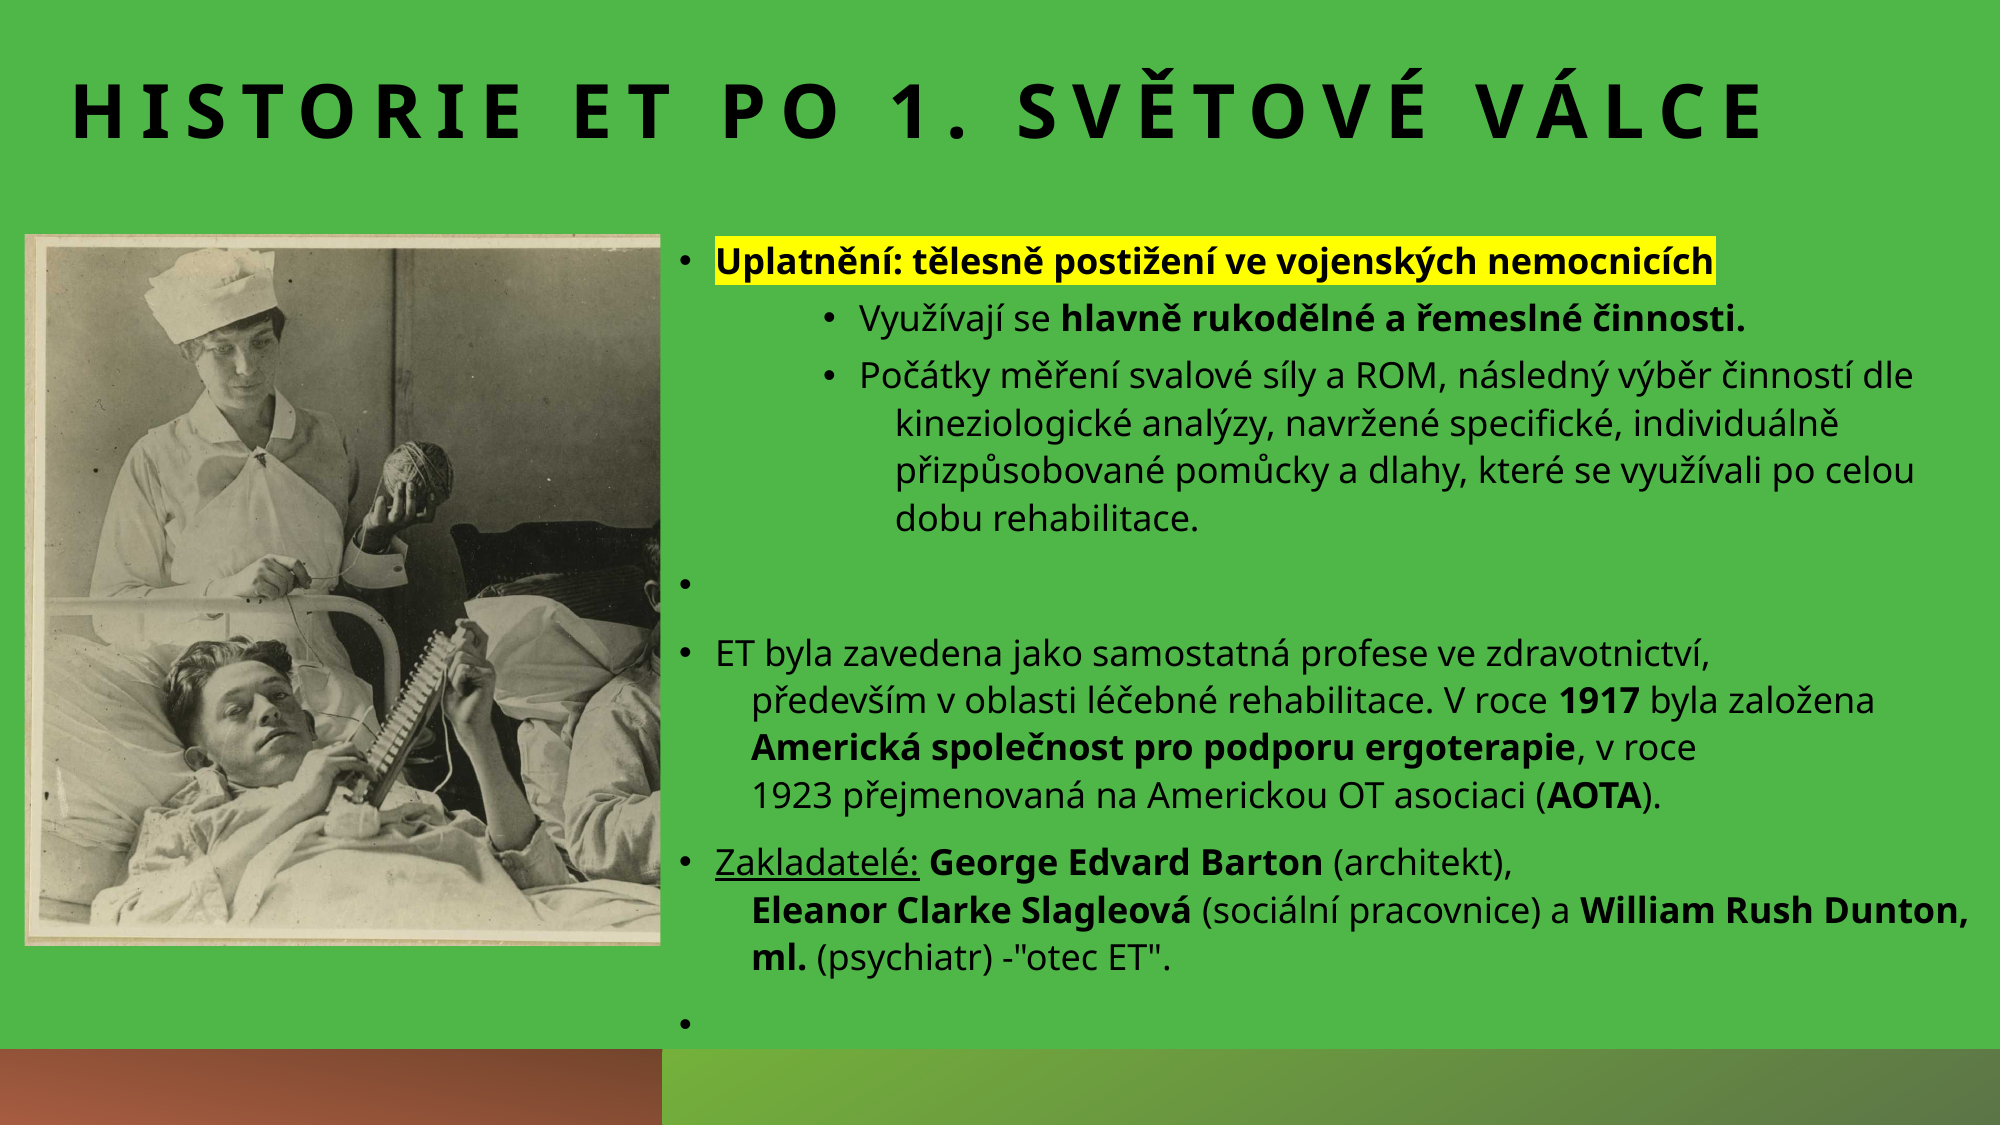

# Historie et po 1. světové válce
Uplatnění: tělesně postižení ve vojenských nemocnicích
Využívají se hlavně rukodělné a řemeslné činnosti.
Počátky měření svalové síly a ROM, následný výběr činností dle kineziologické analýzy, navržené specifické, individuálně přizpůsobované pomůcky a dlahy, které se využívali po celou dobu rehabilitace.
ET byla zavedena jako samostatná profese ve zdravotnictví, především v oblasti léčebné rehabilitace. V roce 1917 byla založena Americká společnost pro podporu ergoterapie, v roce 1923 přejmenovaná na Americkou OT asociaci (AOTA).
Zakladatelé: George Edvard Barton (architekt), Eleanor Clarke Slagleová (sociální pracovnice) a William Rush Dunton, ml. (psychiatr) -"otec ET".